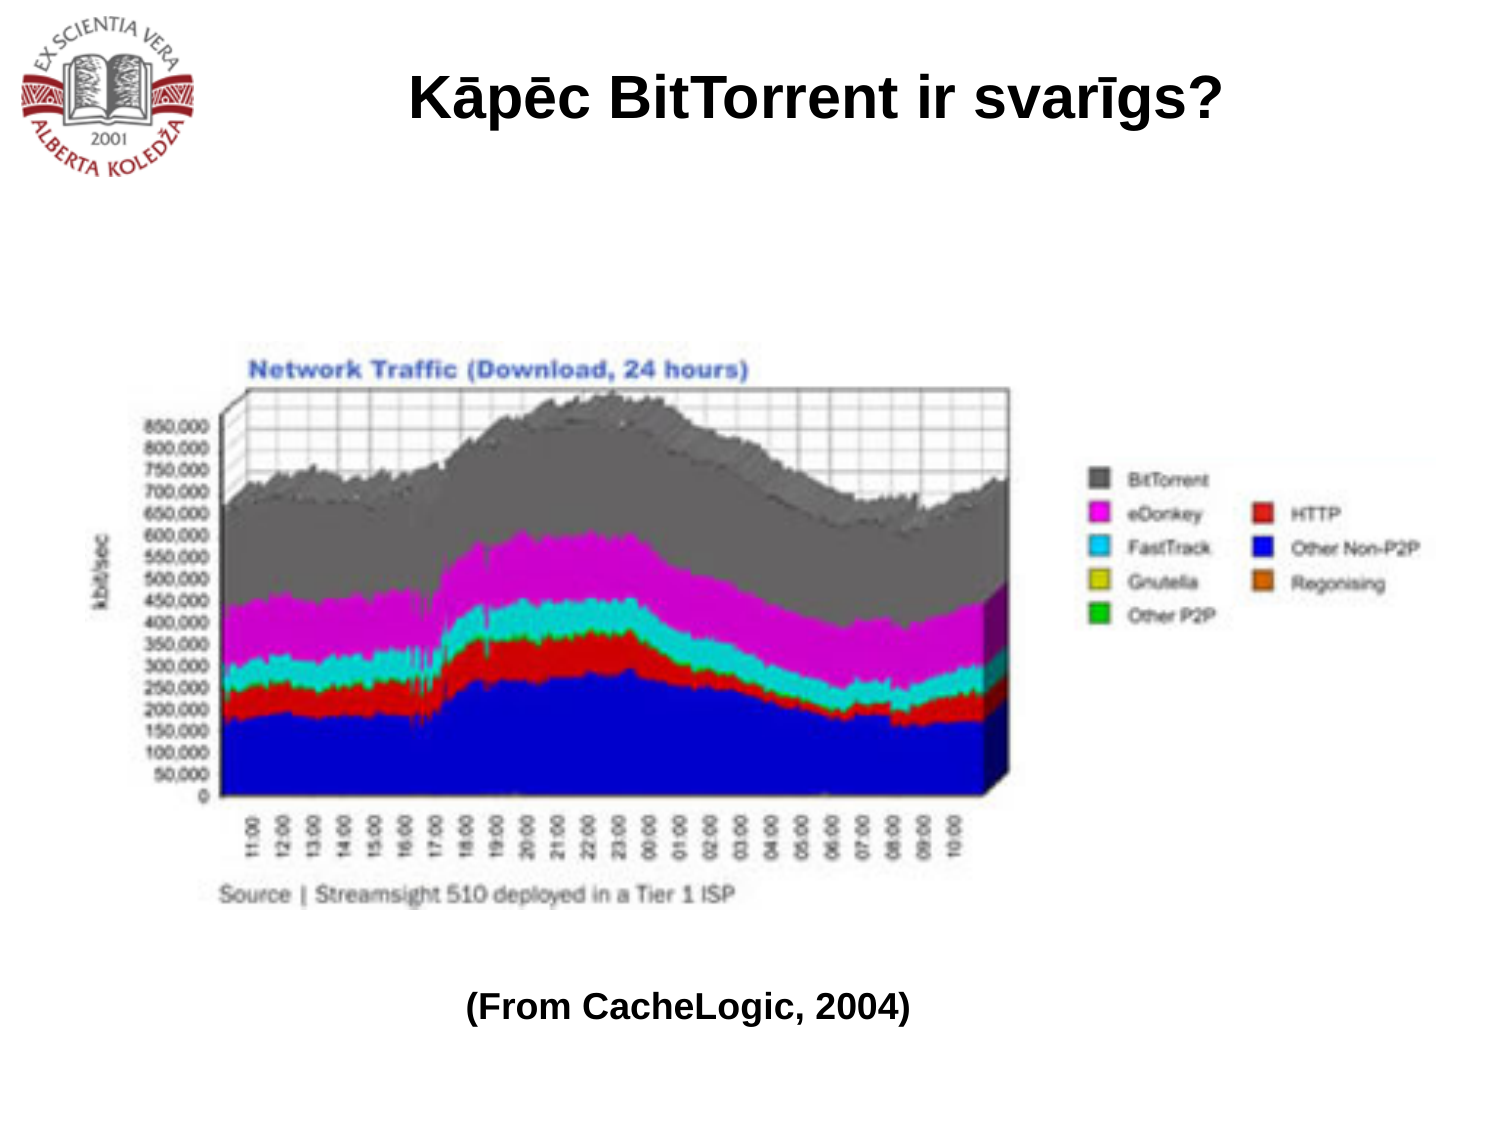

# Kāpēc BitTorrent ir svarīgs?
(From CacheLogic, 2004)